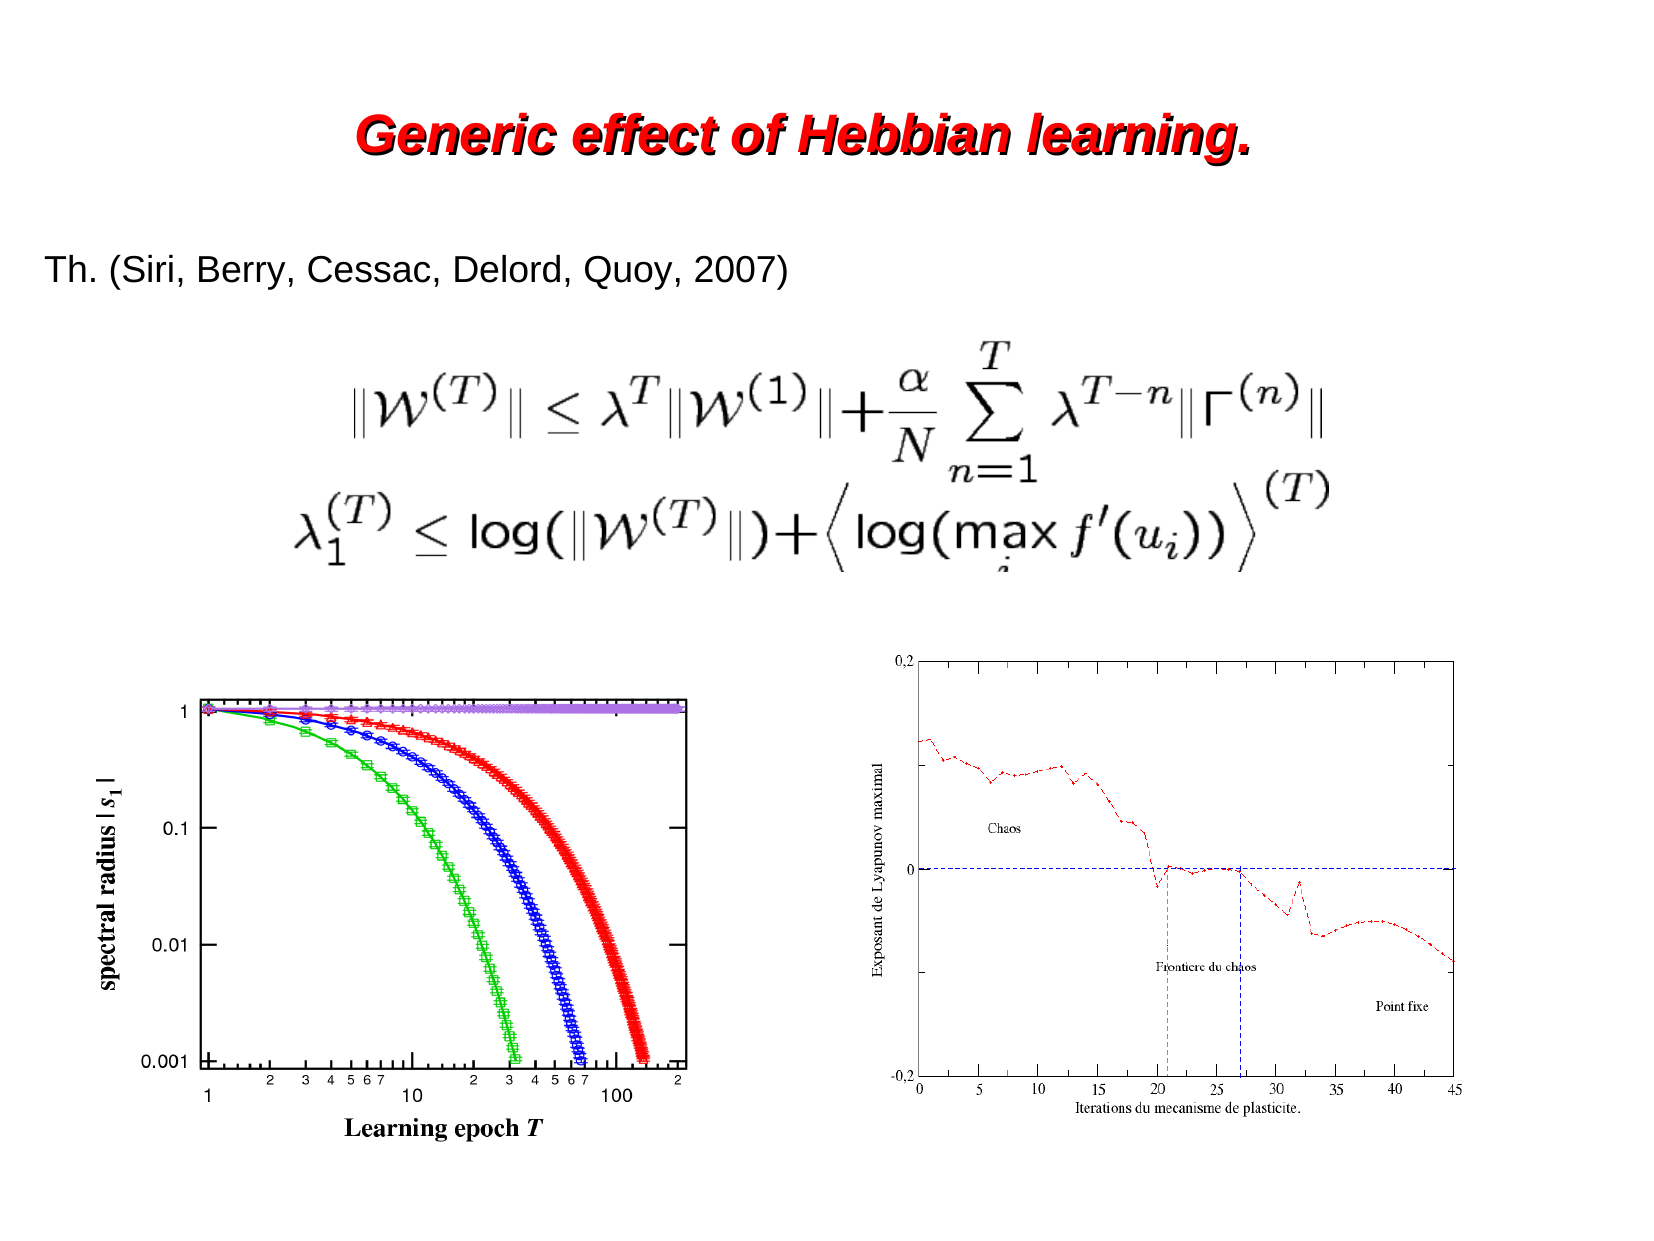

Generic effect of Hebbian learning.
Th. (Siri, Berry, Cessac, Delord, Quoy, 2007)